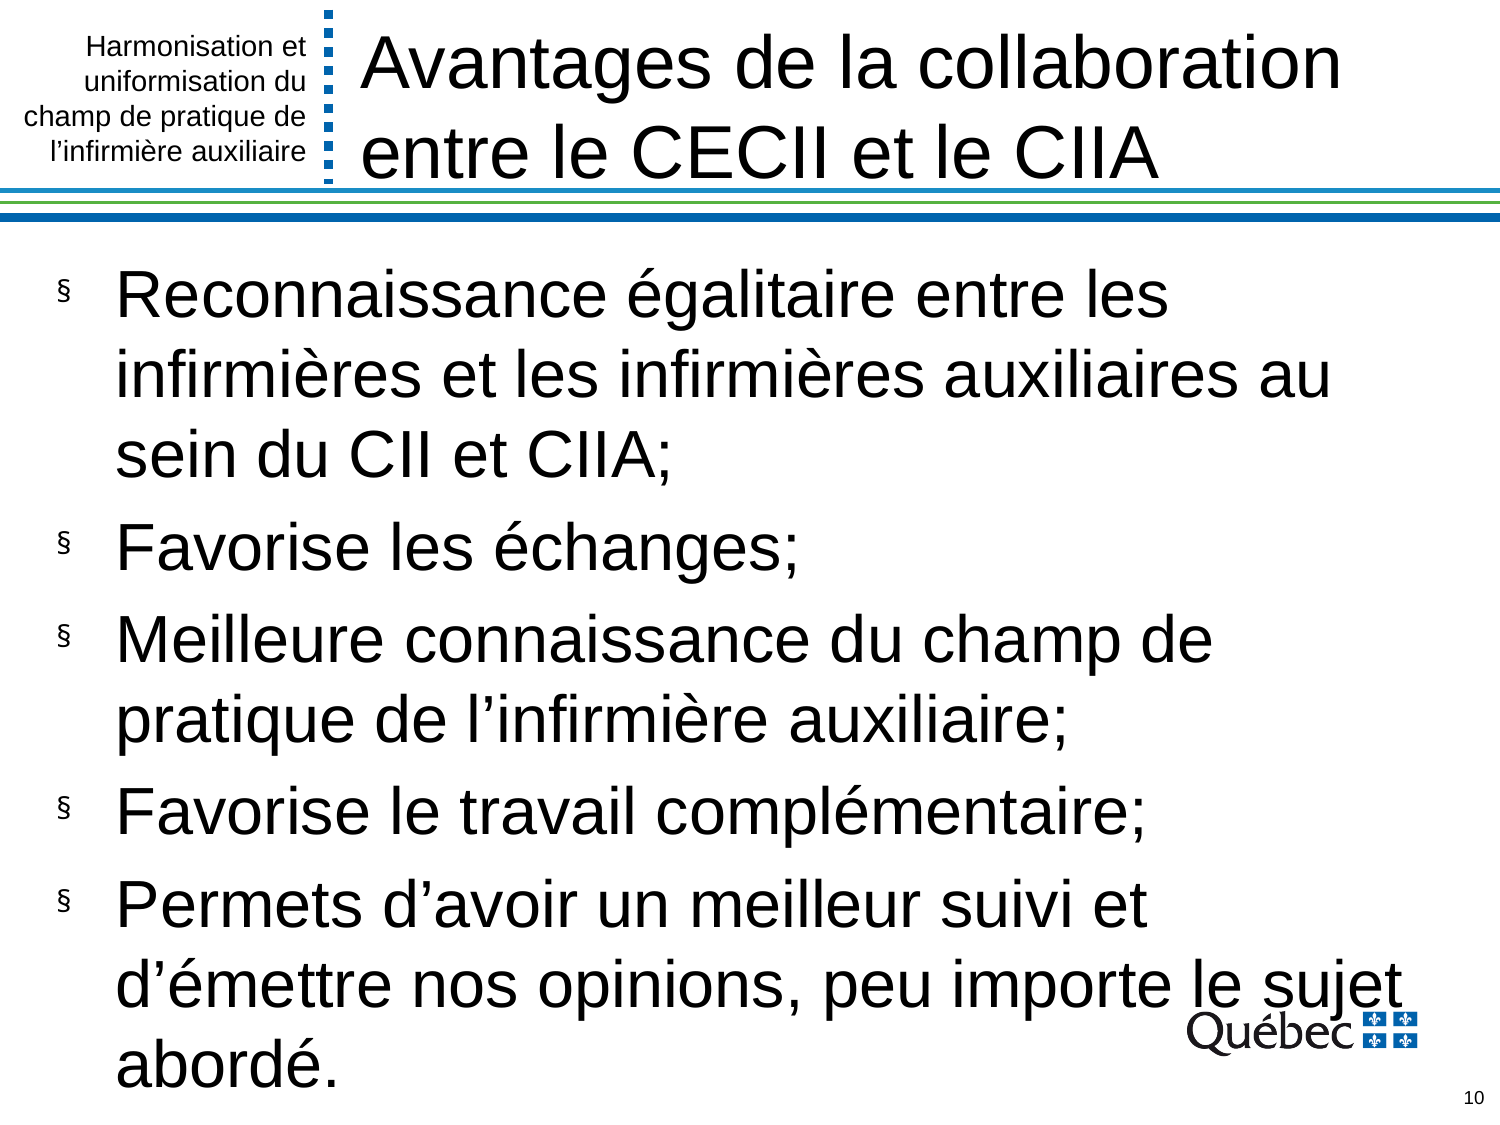

Harmonisation et uniformisation du champ de pratique de l’infirmière auxiliaire
Avantages de la collaboration entre le CECII et le CIIA
Reconnaissance égalitaire entre les infirmières et les infirmières auxiliaires au sein du CII et CIIA;
Favorise les échanges;
Meilleure connaissance du champ de pratique de l’infirmière auxiliaire;
Favorise le travail complémentaire;
Permets d’avoir un meilleur suivi et d’émettre nos opinions, peu importe le sujet abordé.